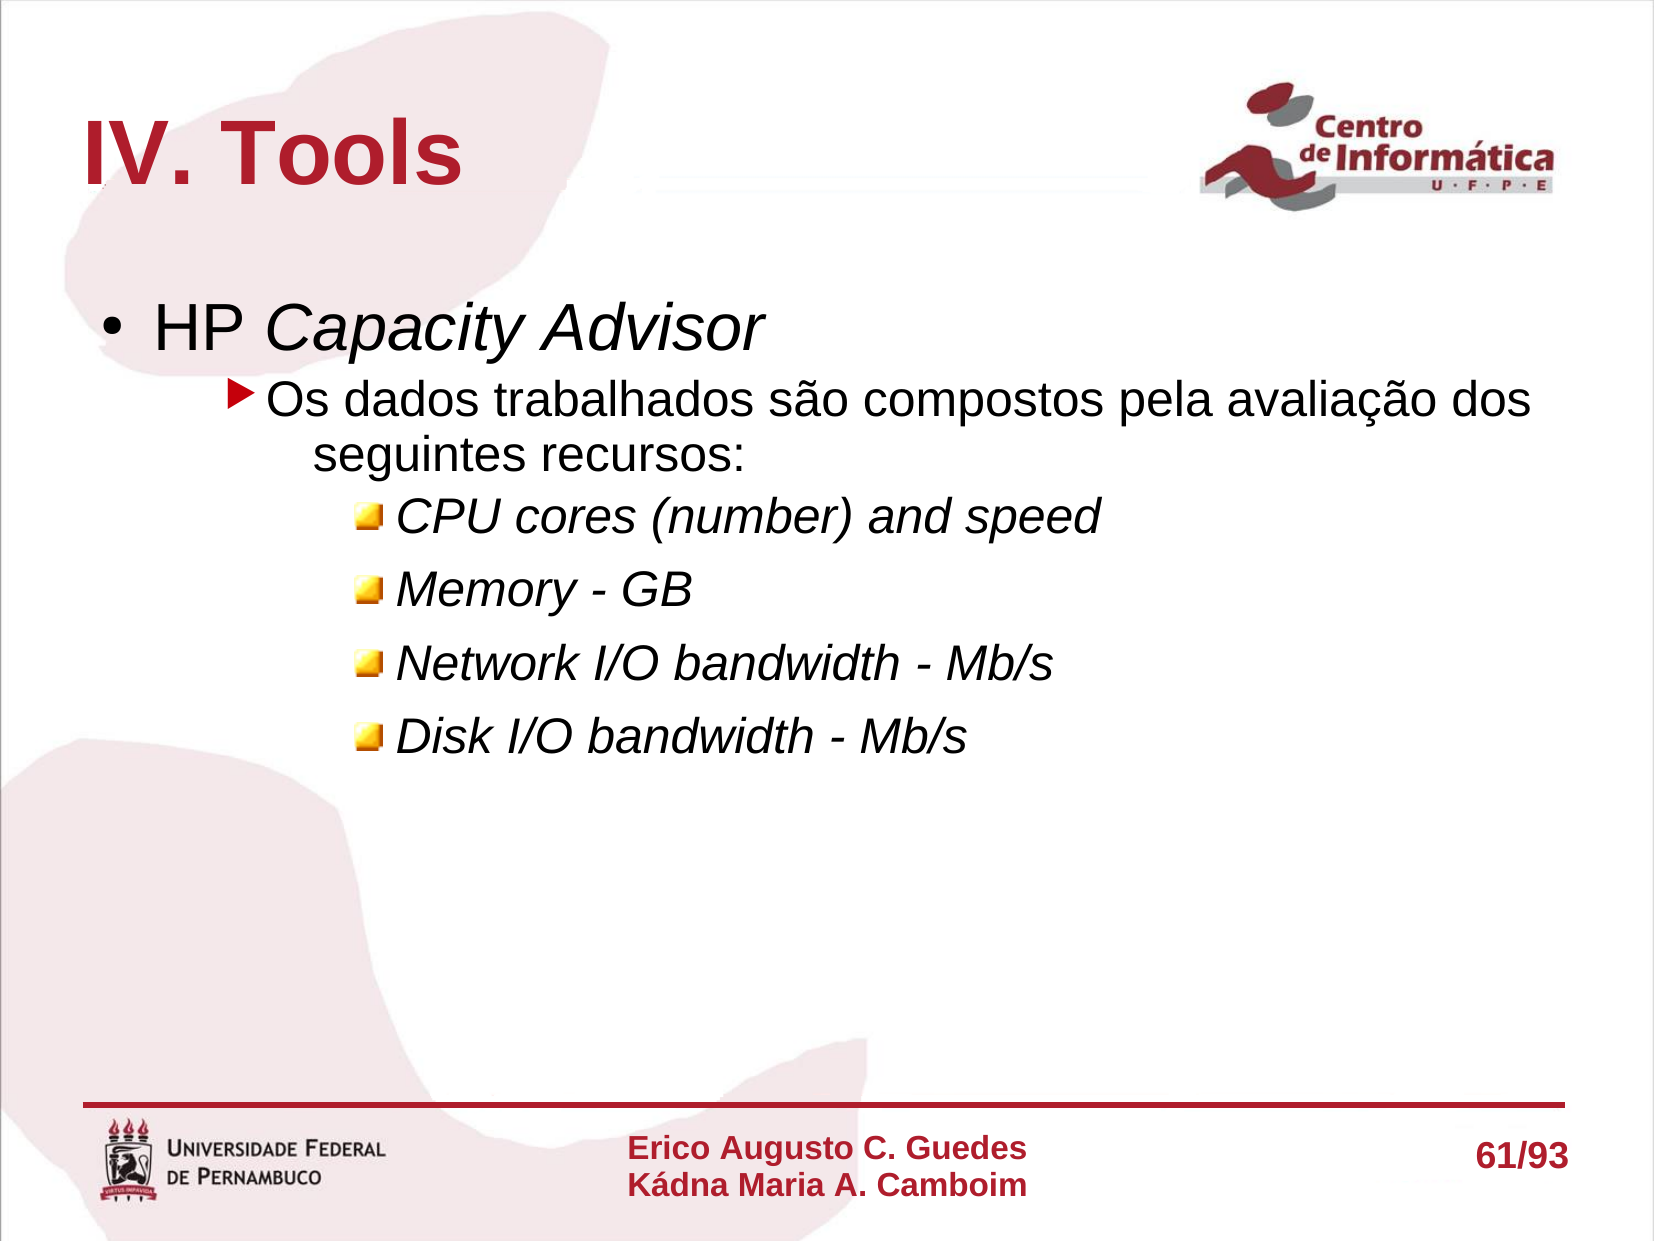

# IV. Tools
HP Capacity Advisor
Os dados trabalhados são compostos pela avaliação dos seguintes recursos:
CPU cores (number) and speed
Memory - GB
Network I/O bandwidth - Mb/s
Disk I/O bandwidth - Mb/s